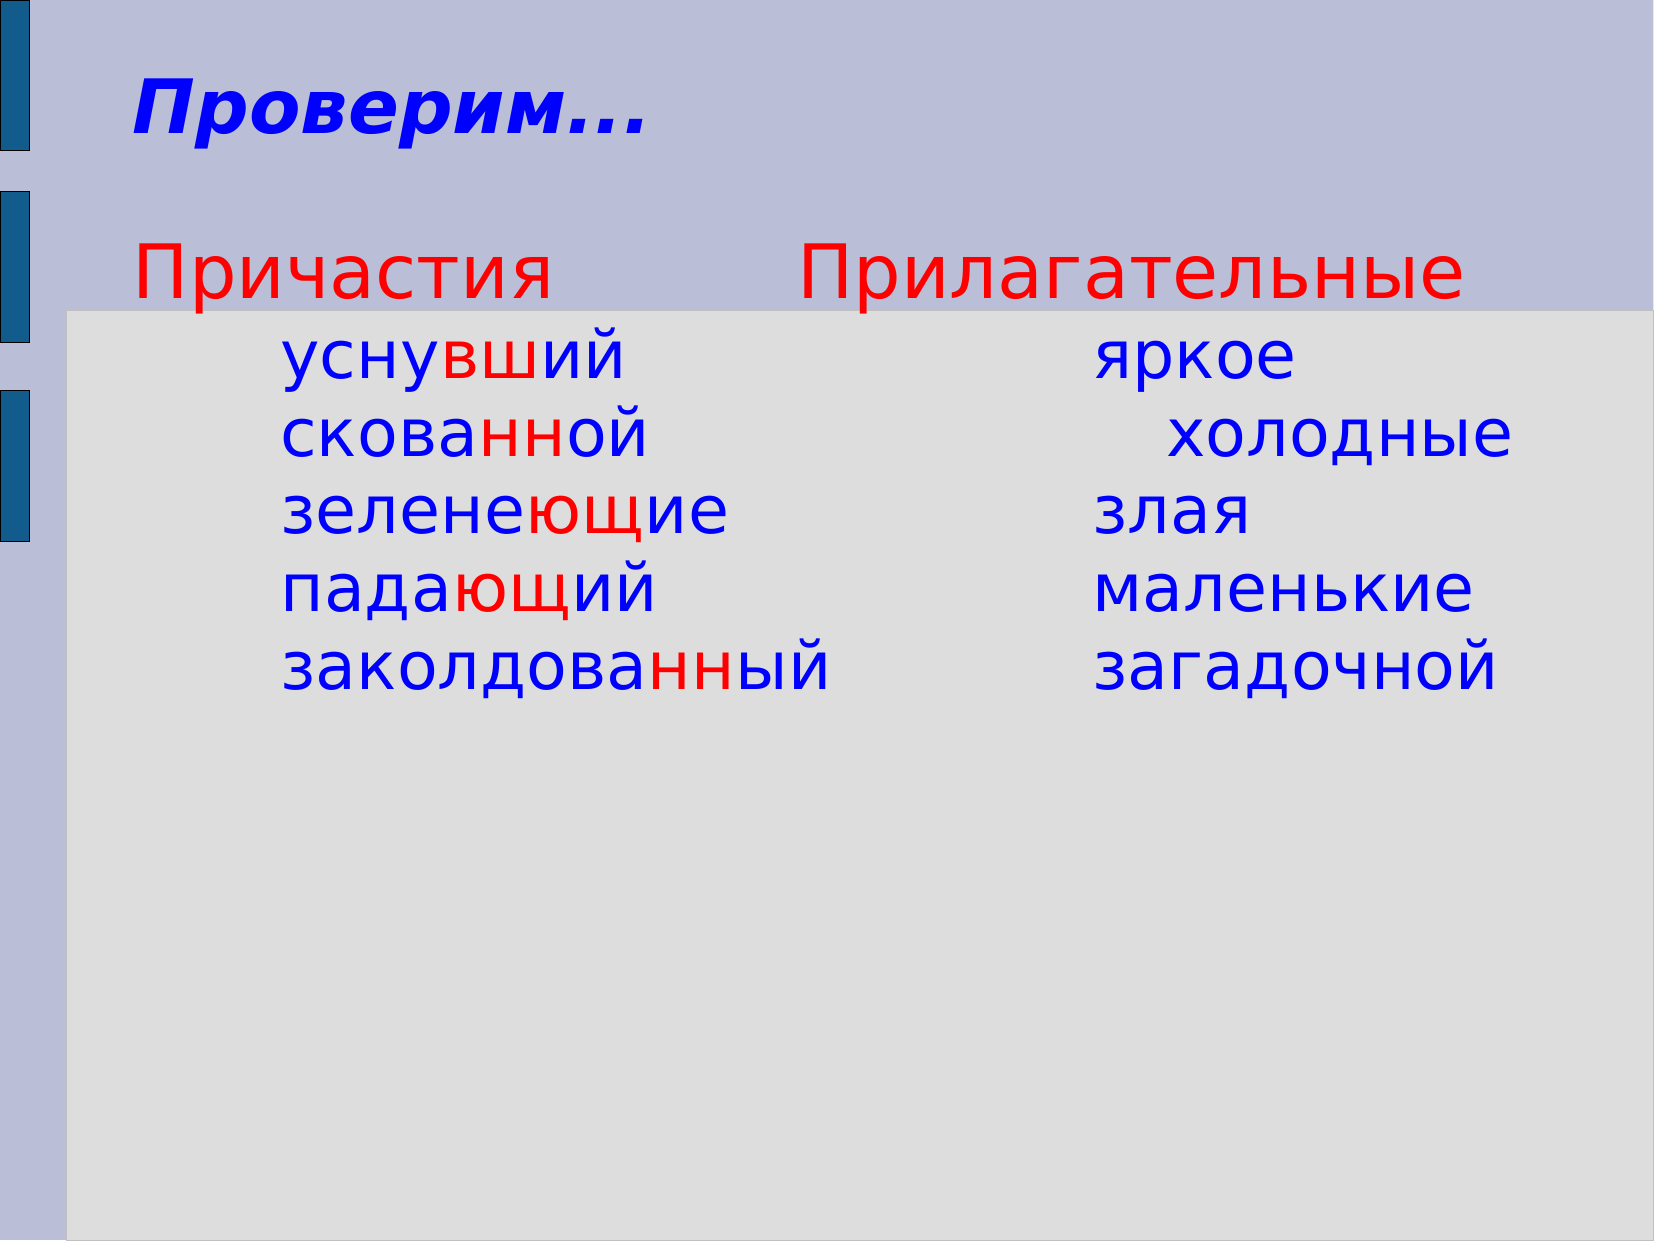

Проверим...
Причастия				Прилагательные
		уснувший							яркое
		скованной							холодные
		зеленеющие					злая
		падающий						маленькие
		заколдованный				загадочной